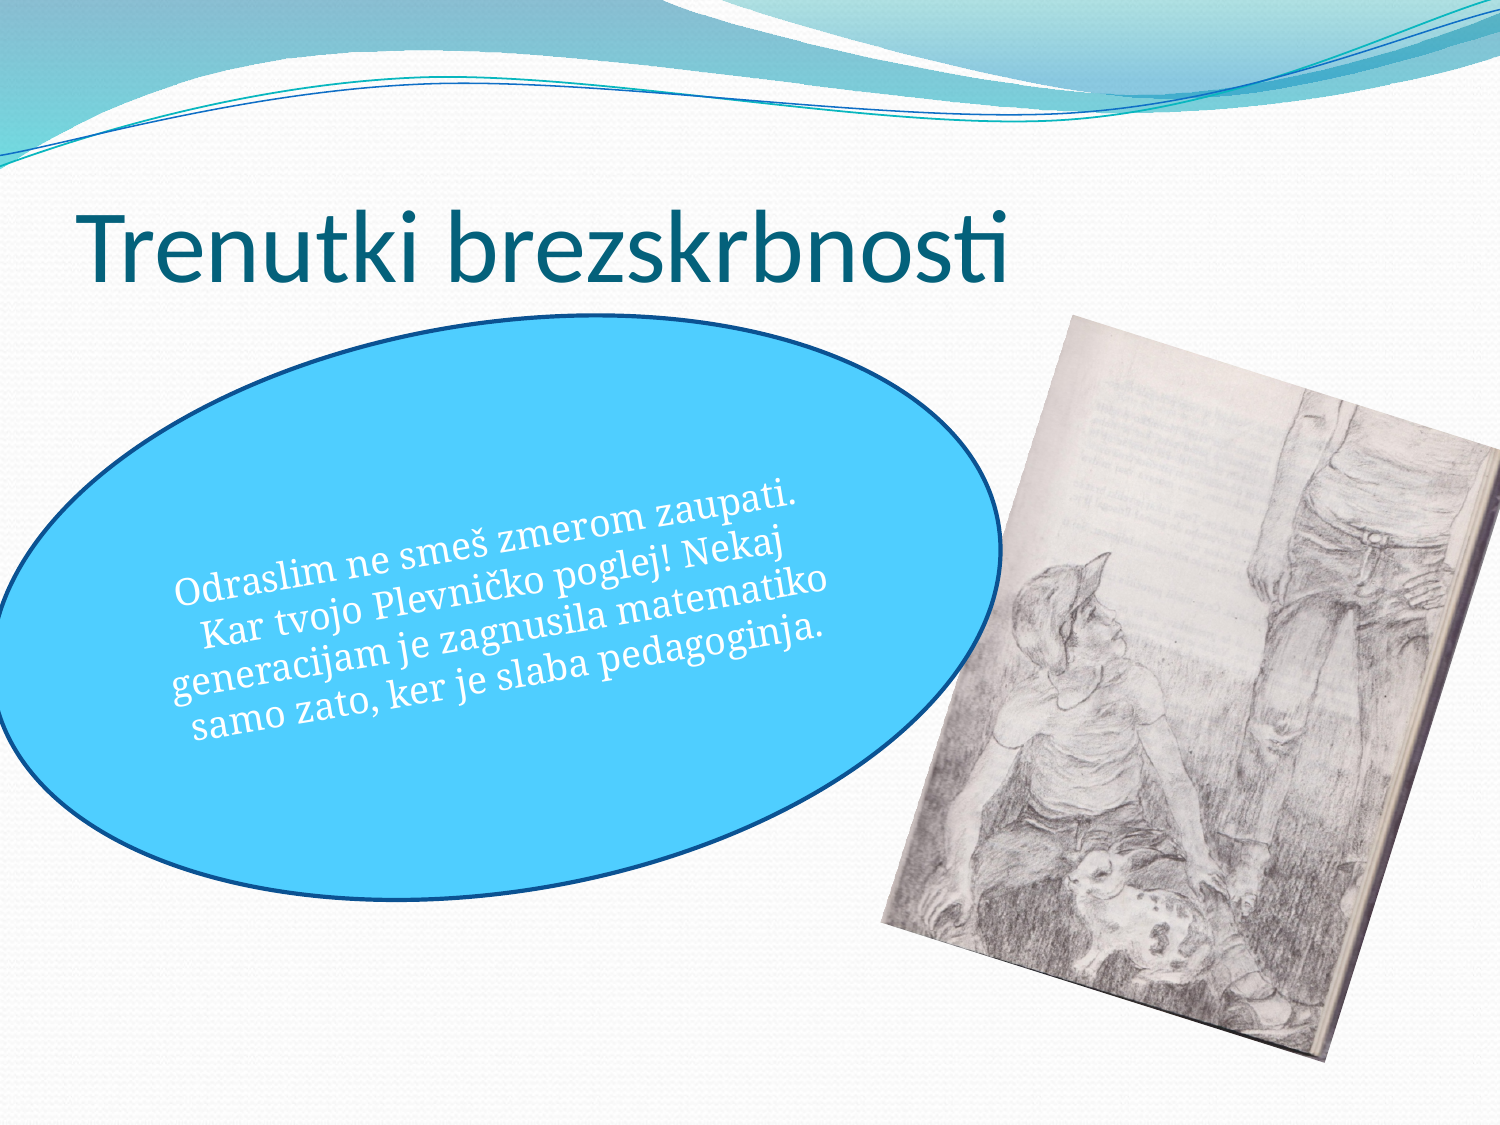

# Trenutki brezskrbnosti
Odraslim ne smeš zmerom zaupati. Kar tvojo Plevničko poglej! Nekaj generacijam je zagnusila matematiko samo zato, ker je slaba pedagoginja.